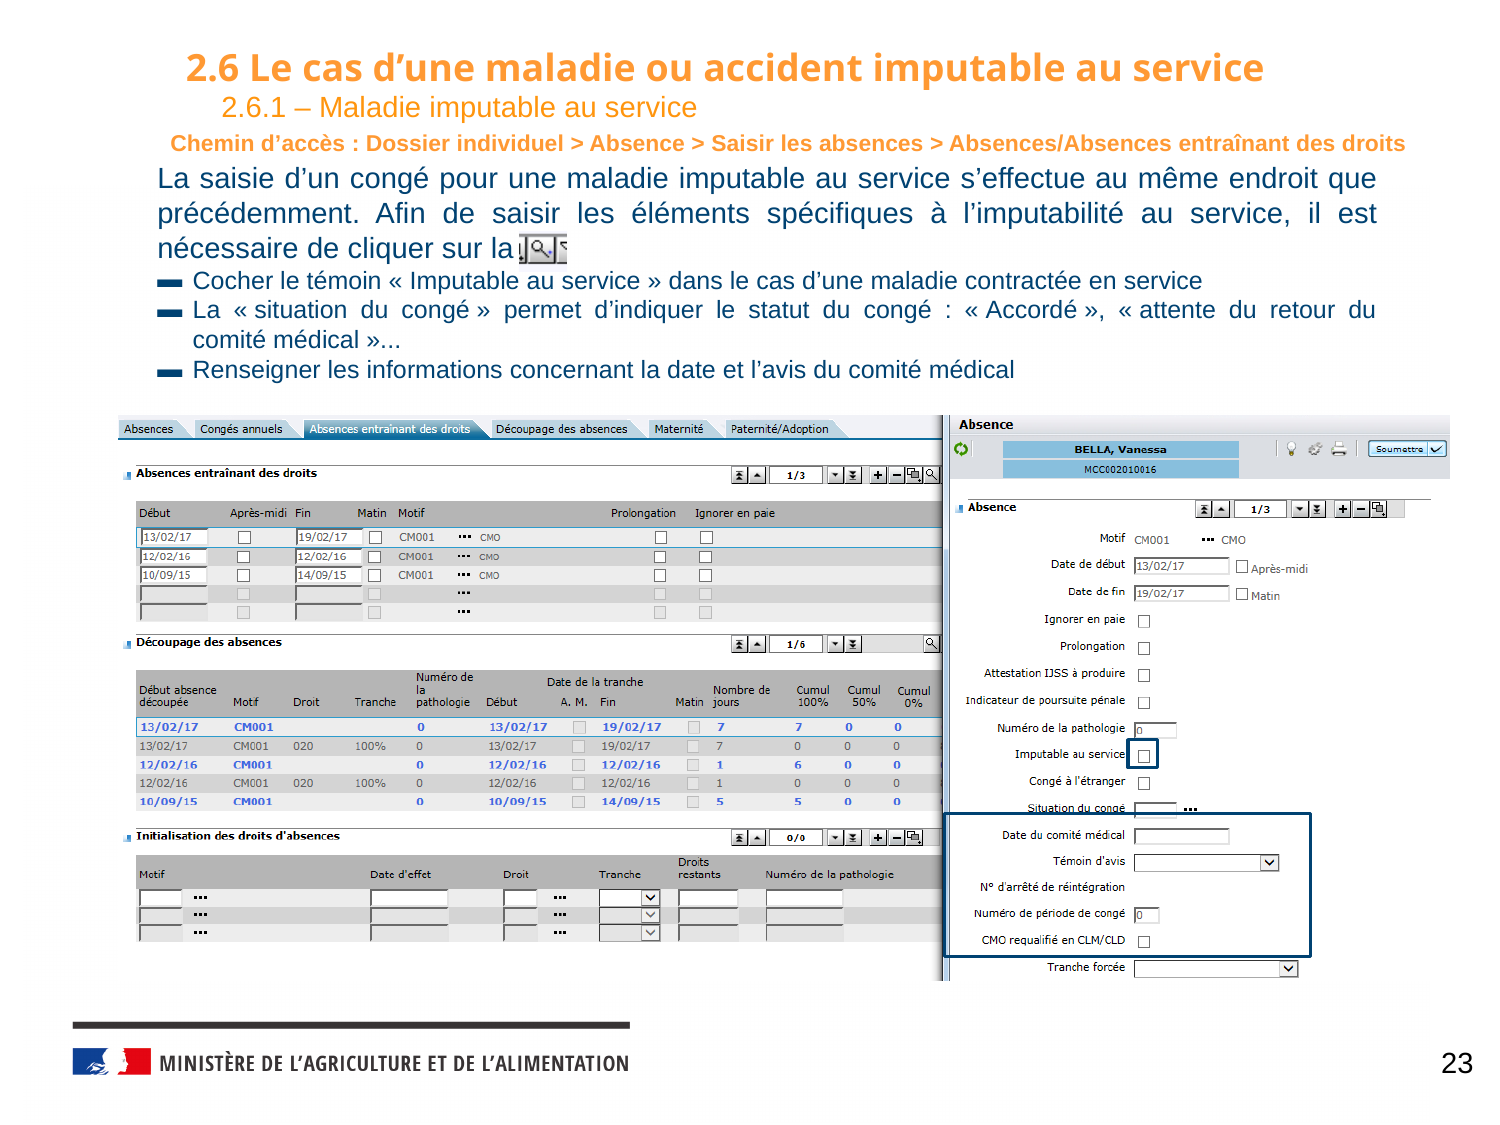

2.6 Le cas d’une maladie ou accident imputable au service
2.6.1 – Maladie imputable au service
Chemin d’accès : Dossier individuel > Absence > Saisir les absences > Absences/Absences entraînant des droits
La saisie d’un congé pour une maladie imputable au service s’effectue au même endroit que précédemment. Afin de saisir les éléments spécifiques à l’imputabilité au service, il est nécessaire de cliquer sur la
Cocher le témoin « Imputable au service » dans le cas d’une maladie contractée en service
La « situation du congé » permet d’indiquer le statut du congé : « Accordé », « attente du retour du comité médical »...
Renseigner les informations concernant la date et l’avis du comité médical